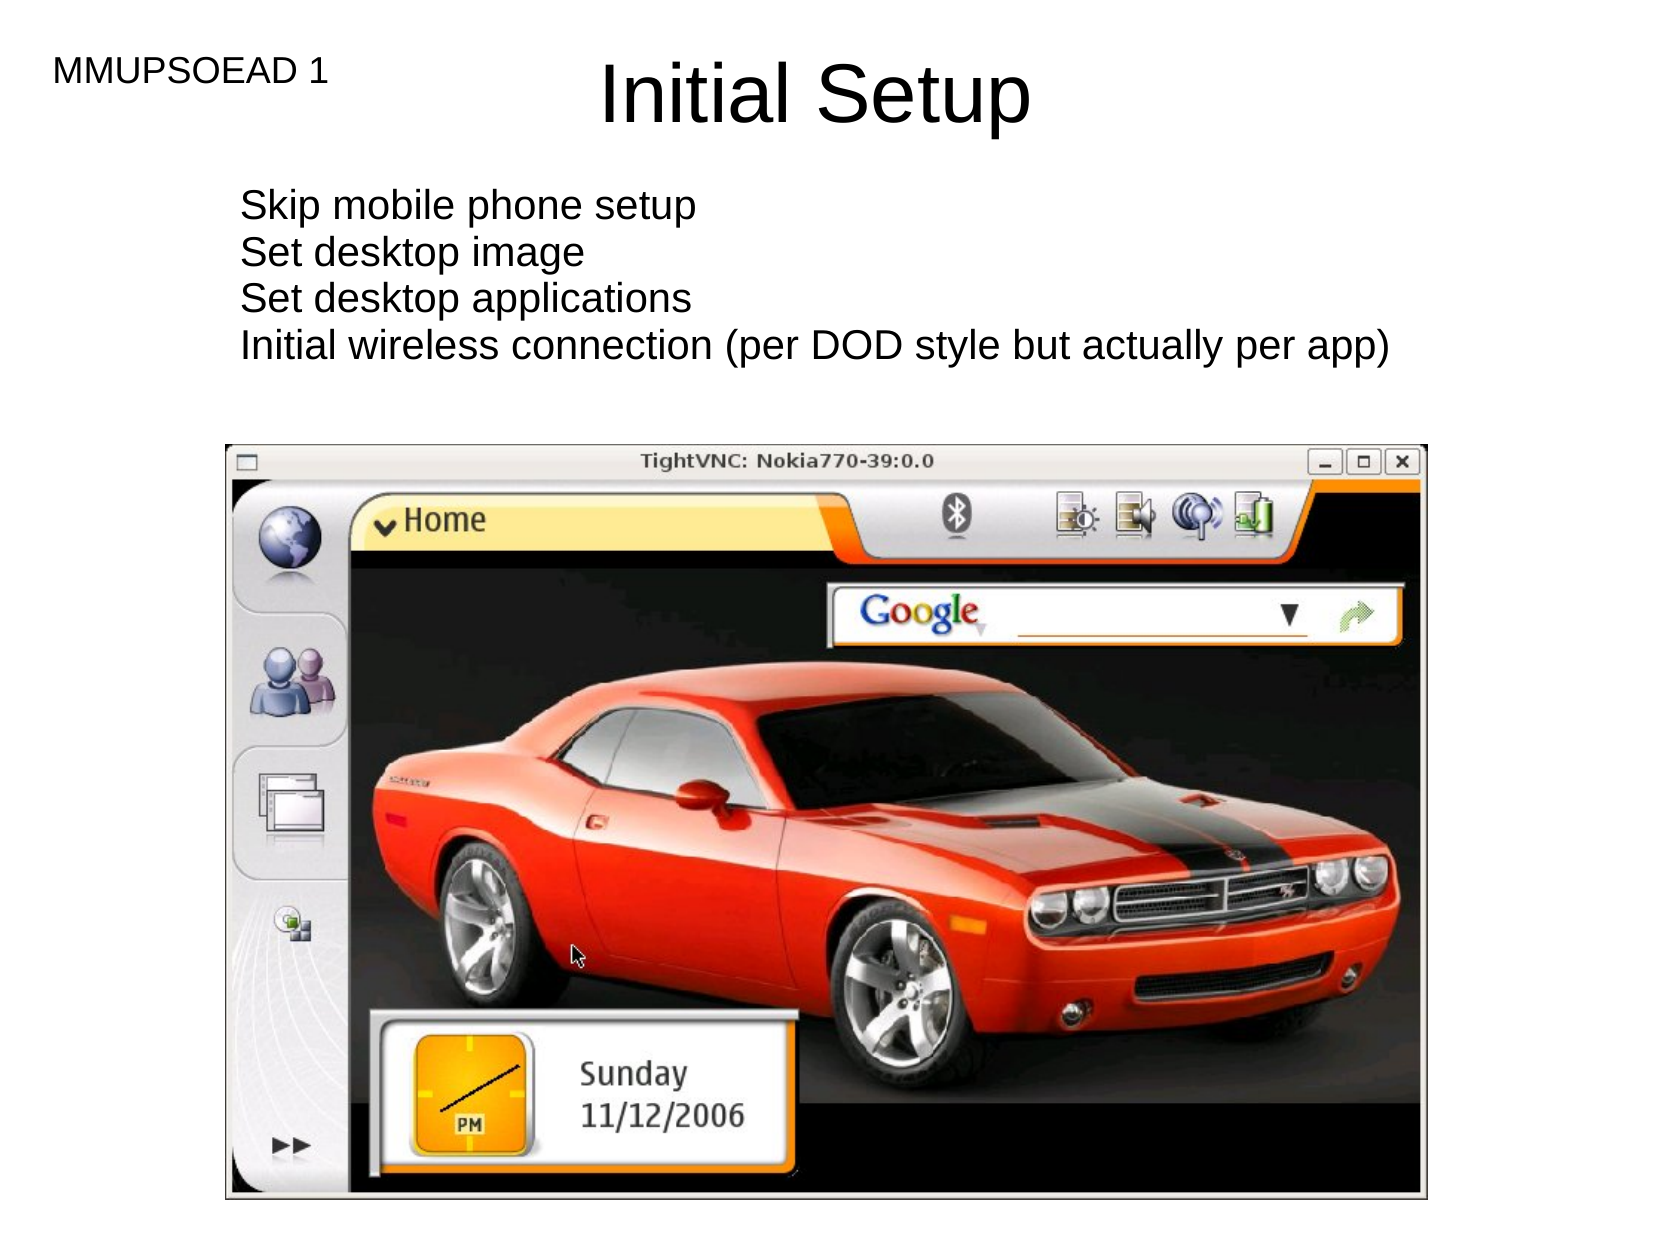

Initial Setup
Skip mobile phone setup
Set desktop image
Set desktop applications
Initial wireless connection (per DOD style but actually per app)
MMUPSOEAD 1